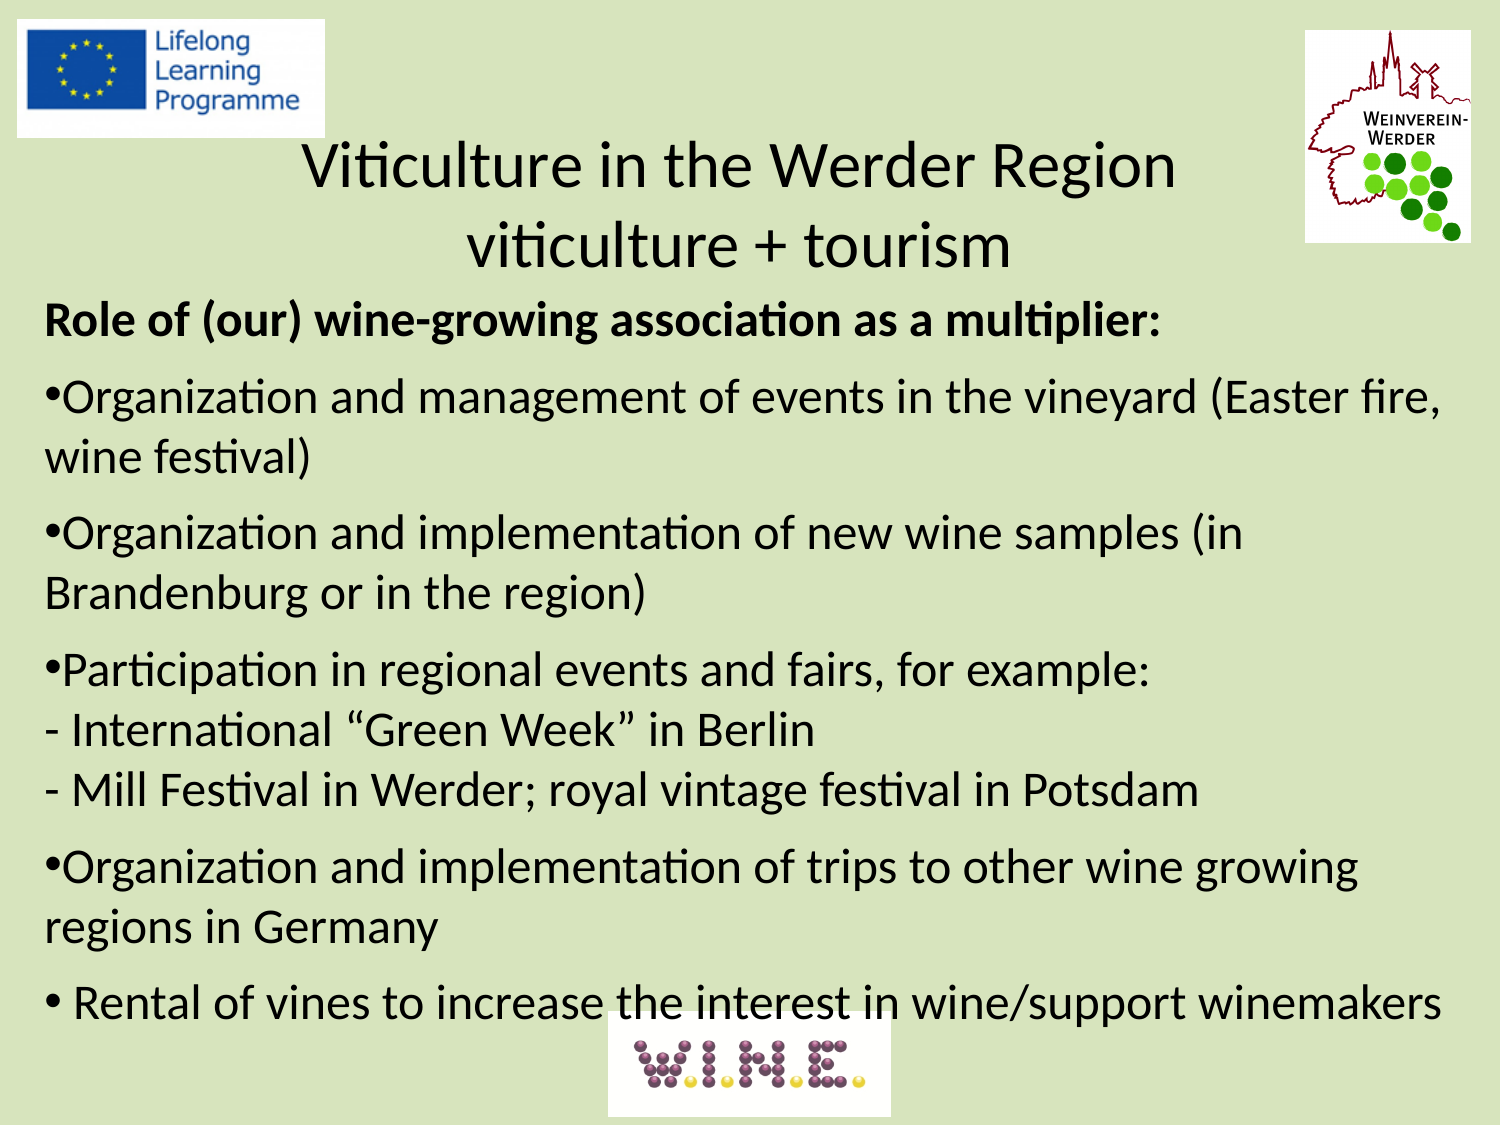

Viticulture in the Werder Region
viticulture + tourism
Role of (our) wine-growing association as a multiplier:
Organization and management of events in the vineyard (Easter fire, wine festival)
Organization and implementation of new wine samples (in Brandenburg or in the region)
Participation in regional events and fairs, for example:
- International “Green Week” in Berlin
- Mill Festival in Werder; royal vintage festival in Potsdam
Organization and implementation of trips to other wine growing regions in Germany
 Rental of vines to increase the interest in wine/support winemakers